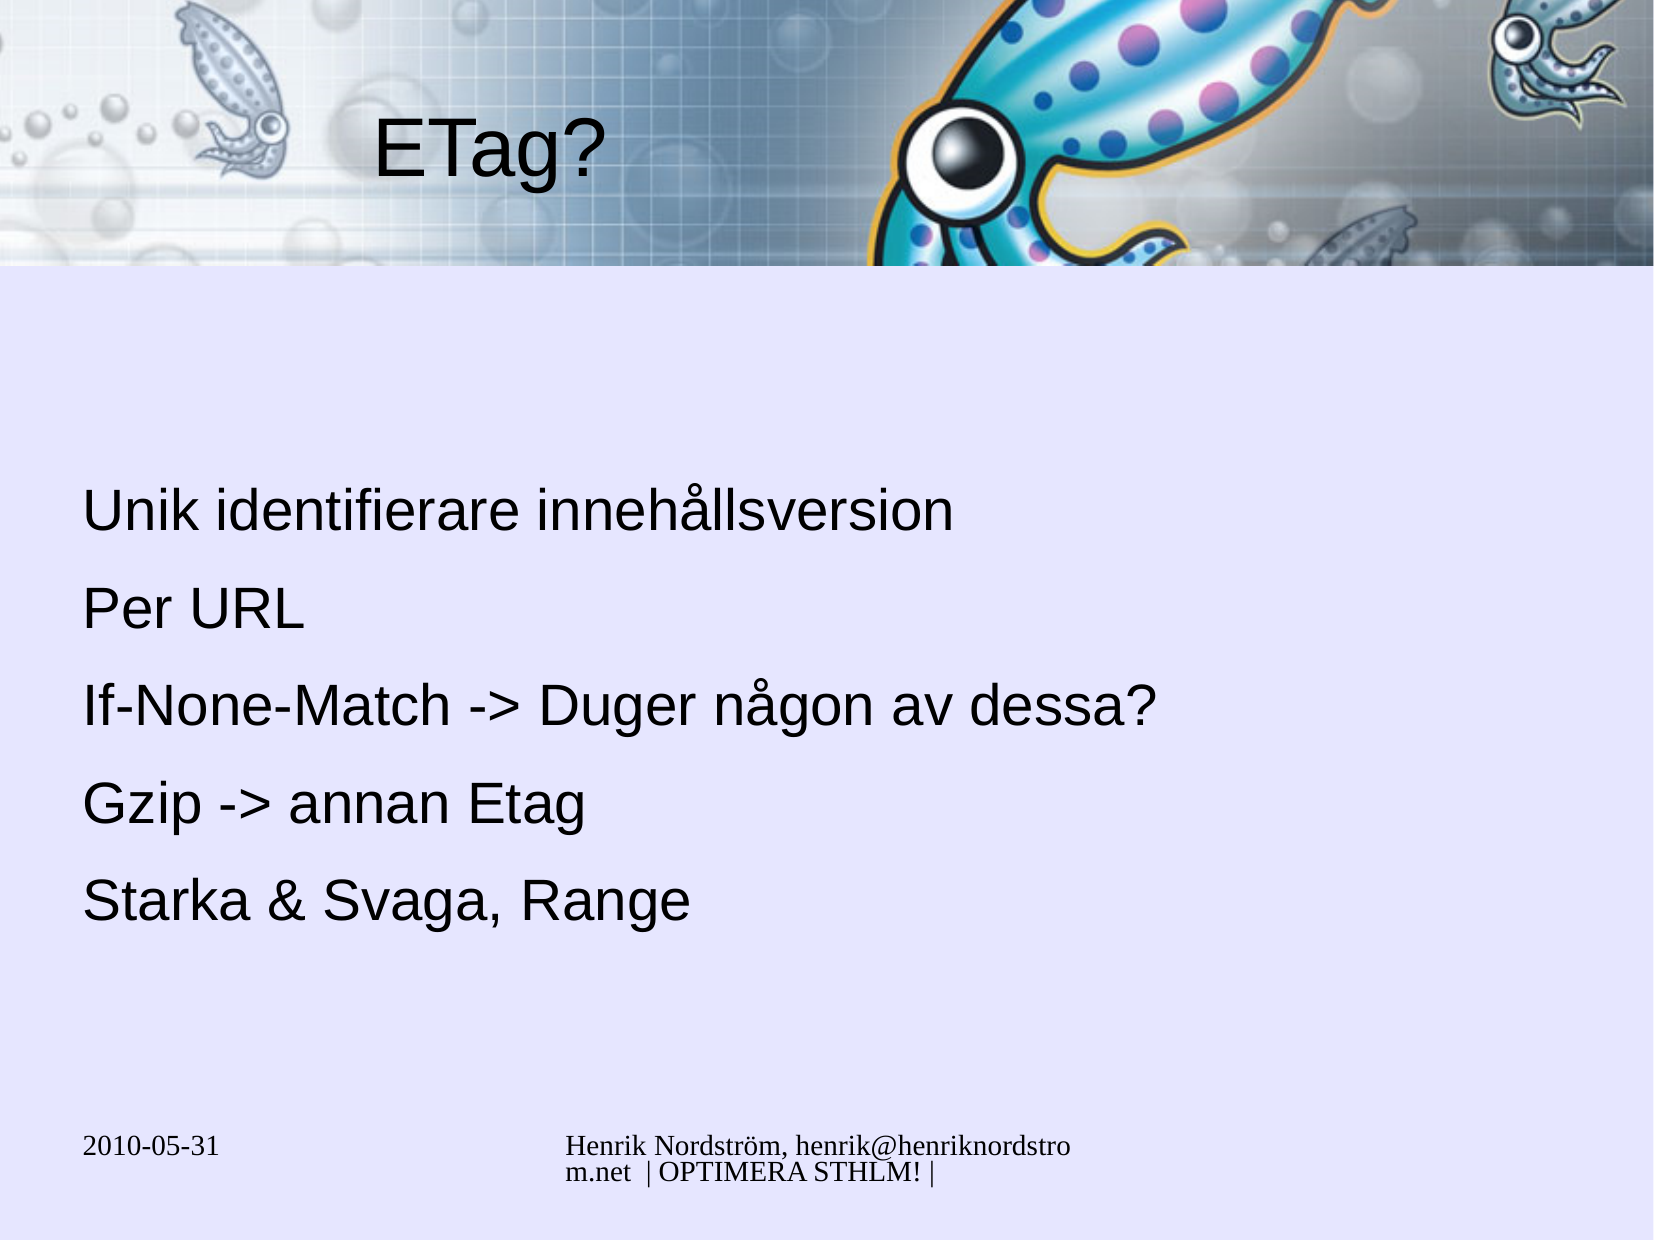

# ETag?
Unik identifierare innehållsversion
Per URL
If-None-Match -> Duger någon av dessa?
Gzip -> annan Etag
Starka & Svaga, Range
2010-05-31
Henrik Nordström, henrik@henriknordstrom.net | OPTIMERA STHLM! |